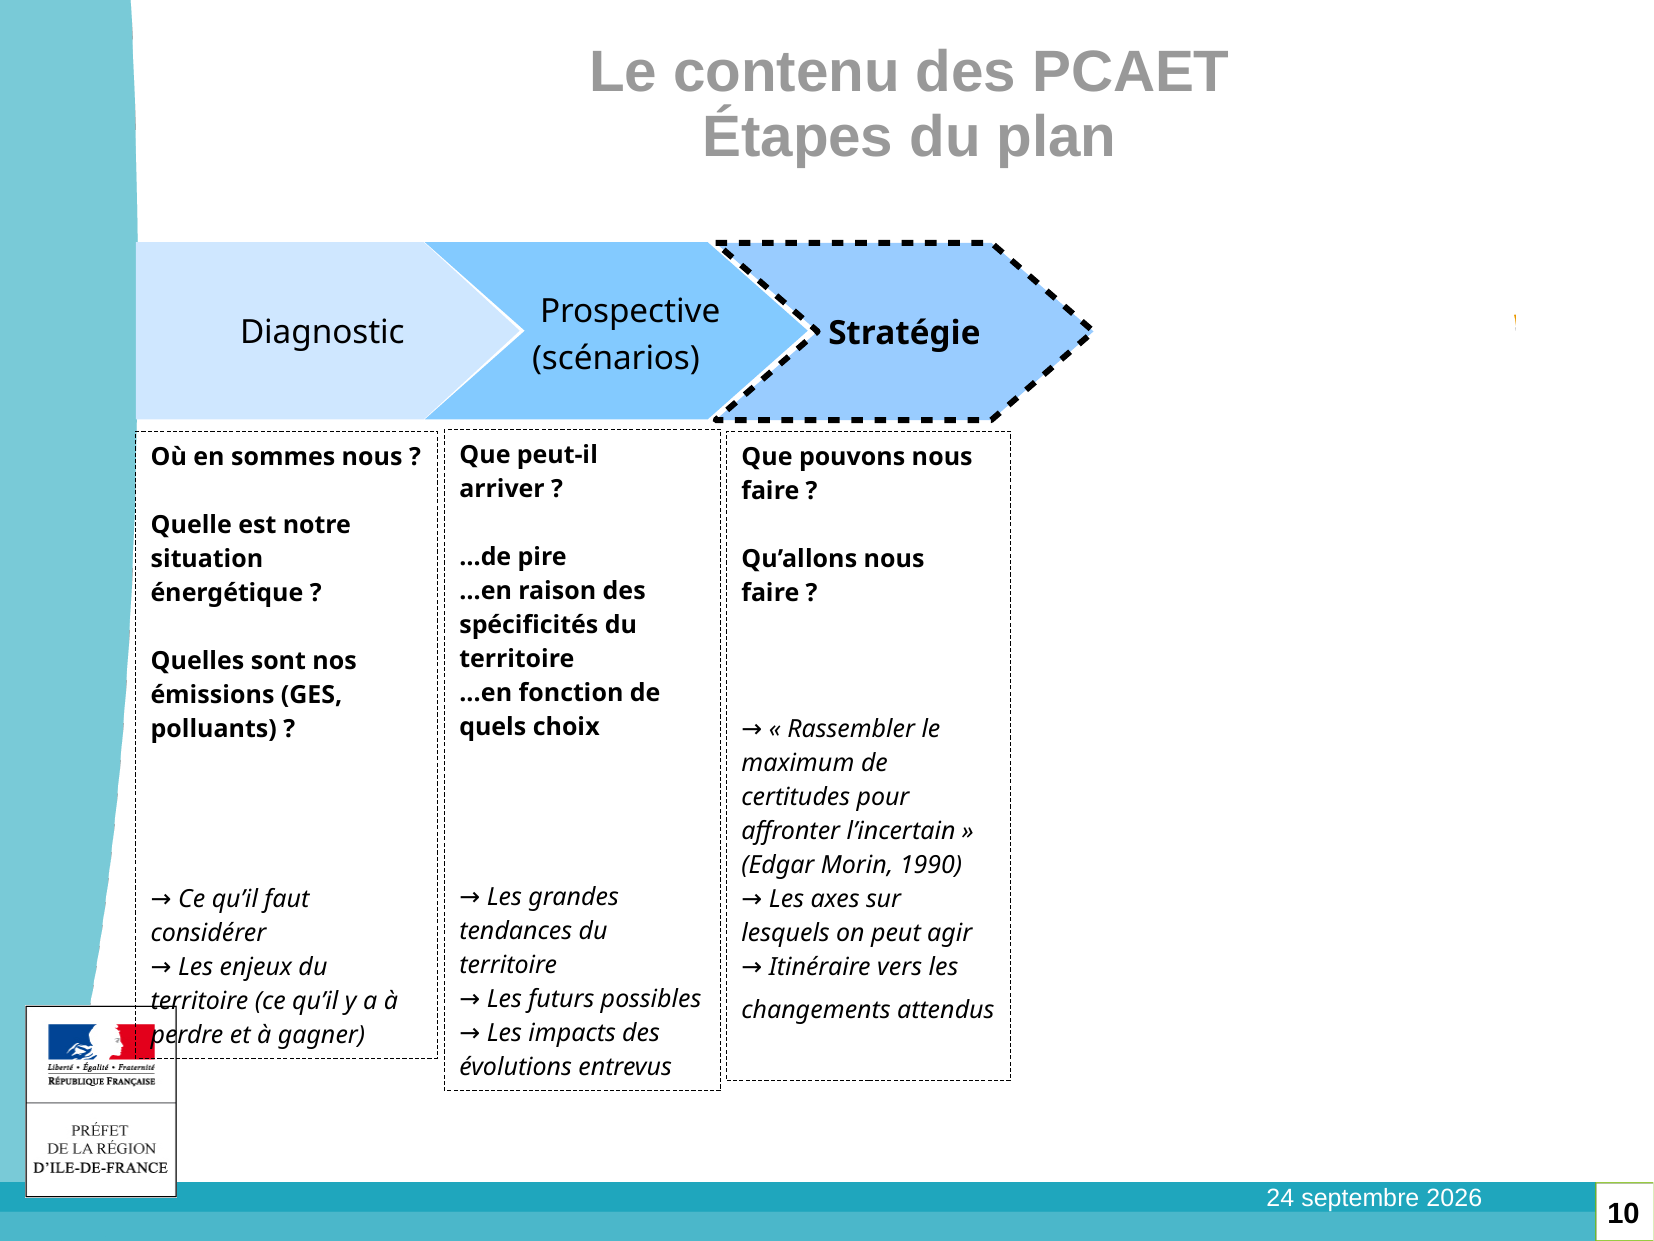

# Le contenu des PCAET Étapes du plan
Diagnostic
 Prospective
(scénarios)
Stratégie
Que peut-il arriver ?
…de pire
…en raison des spécificités du territoire
...en fonction de quels choix
→ Les grandes tendances du territoire
→ Les futurs possibles
→ Les impacts des évolutions entrevus
Où en sommes nous ?
Quelle est notre situation énergétique ?
Quelles sont nos émissions (GES, polluants) ?
→ Ce qu’il faut considérer
→ Les enjeux du territoire (ce qu’il y a à perdre et à gagner)
Que pouvons nous faire ?
Qu’allons nous faire ?
→ « Rassembler le maximum de certitudes pour affronter l’incertain » (Edgar Morin, 1990)
→ Les axes sur lesquels on peut agir
→ Itinéraire vers les changements attendus
10